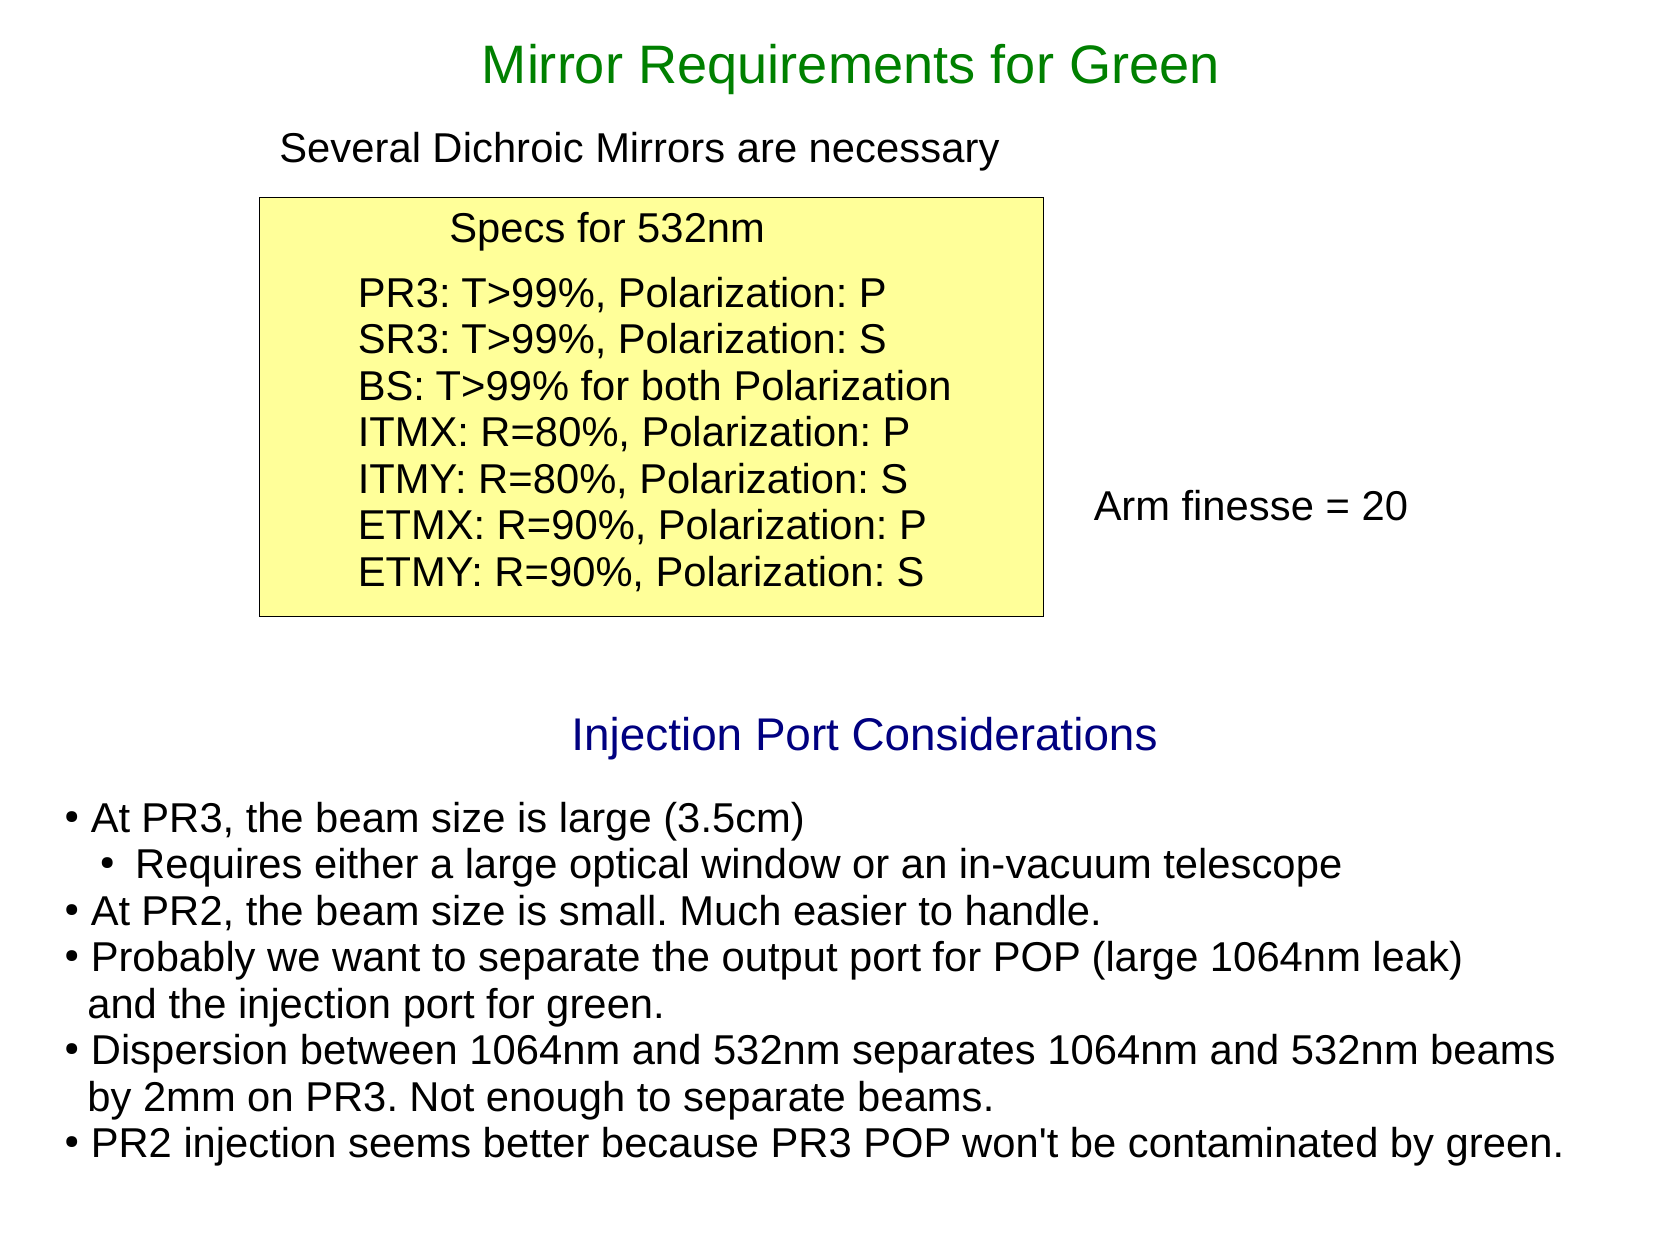

Mirror Requirements for Green
Several Dichroic Mirrors are necessary
Specs for 532nm
PR3: T>99%, Polarization: P
SR3: T>99%, Polarization: S
BS: T>99% for both Polarization
ITMX: R=80%, Polarization: P
ITMY: R=80%, Polarization: S
ETMX: R=90%, Polarization: P
ETMY: R=90%, Polarization: S
Arm finesse = 20
Injection Port Considerations
 At PR3, the beam size is large (3.5cm)
Requires either a large optical window or an in-vacuum telescope
 At PR2, the beam size is small. Much easier to handle.
 Probably we want to separate the output port for POP (large 1064nm leak)
 and the injection port for green.
 Dispersion between 1064nm and 532nm separates 1064nm and 532nm beams
 by 2mm on PR3. Not enough to separate beams.
 PR2 injection seems better because PR3 POP won't be contaminated by green.